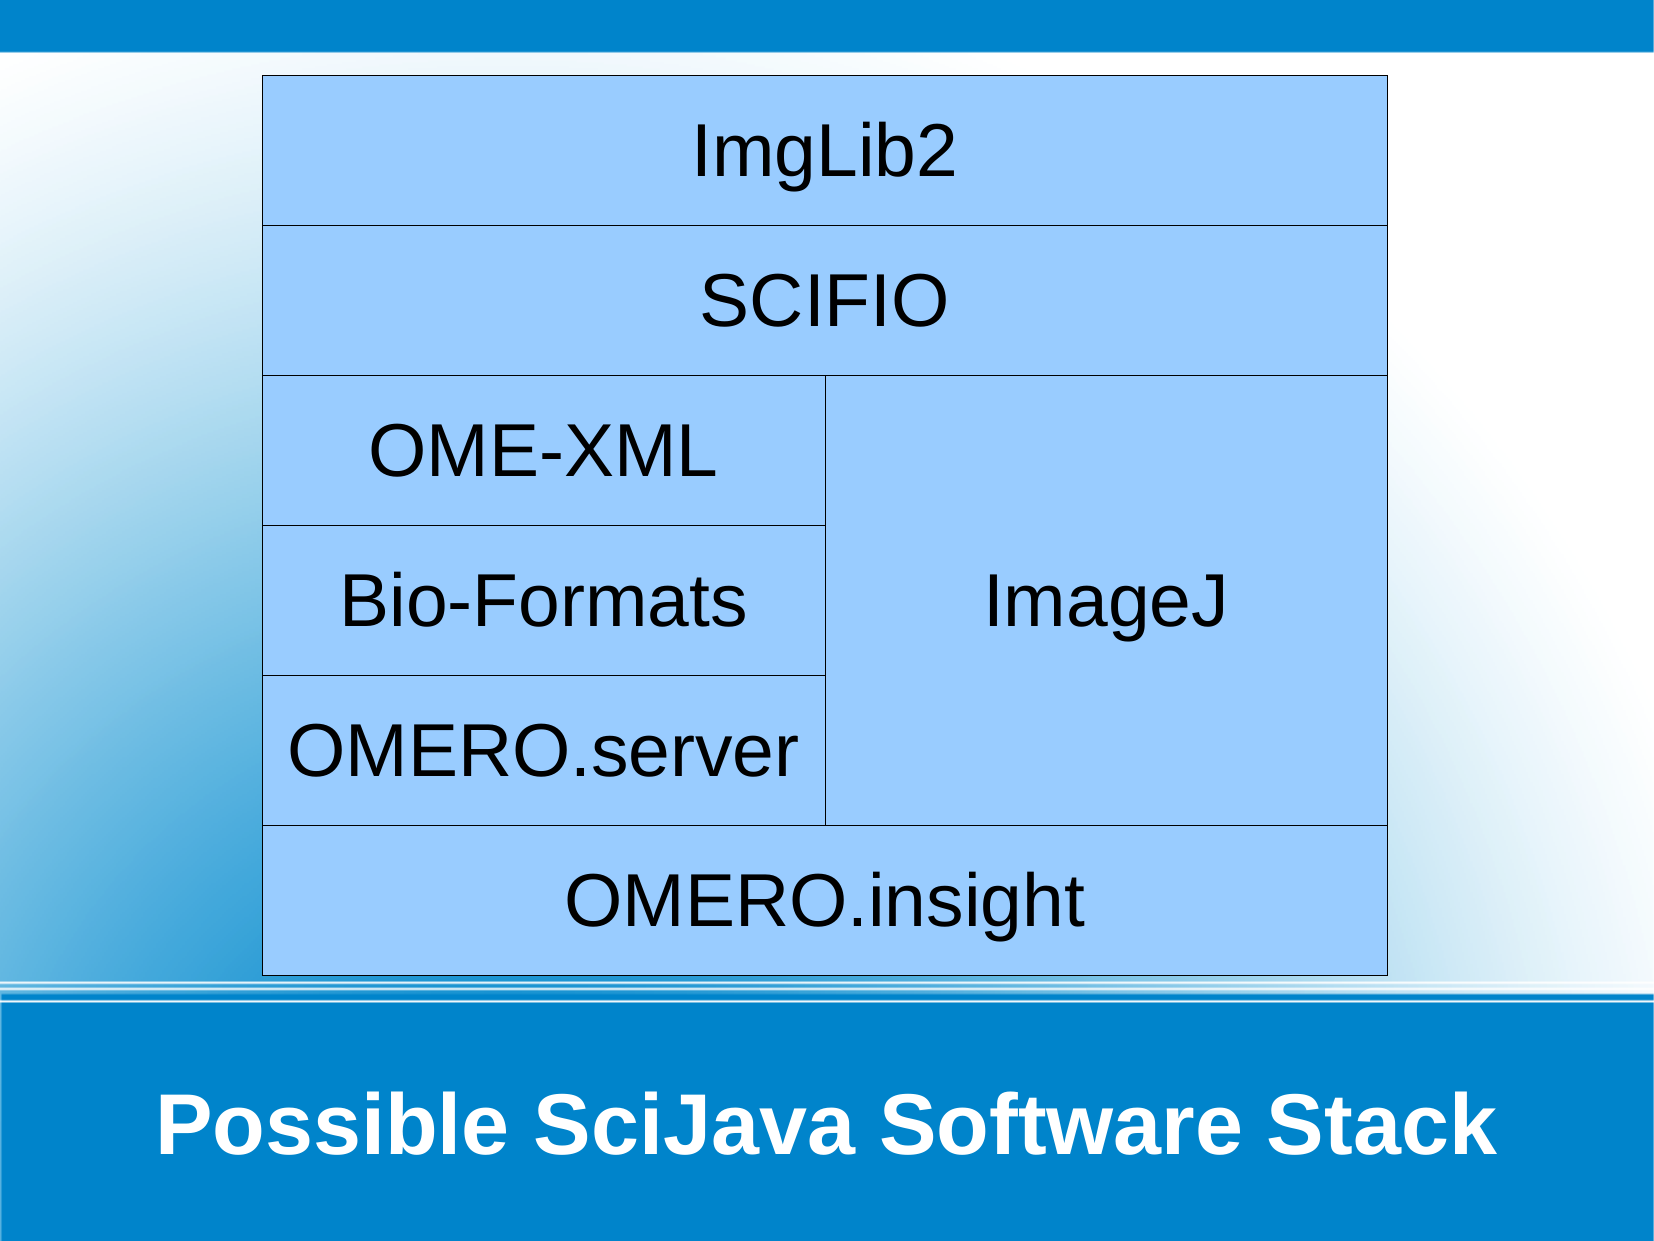

ImgLib2
SCIFIO
OME-XML
ImageJ
Bio-Formats
OMERO.server
OMERO.insight
# Possible SciJava Software Stack